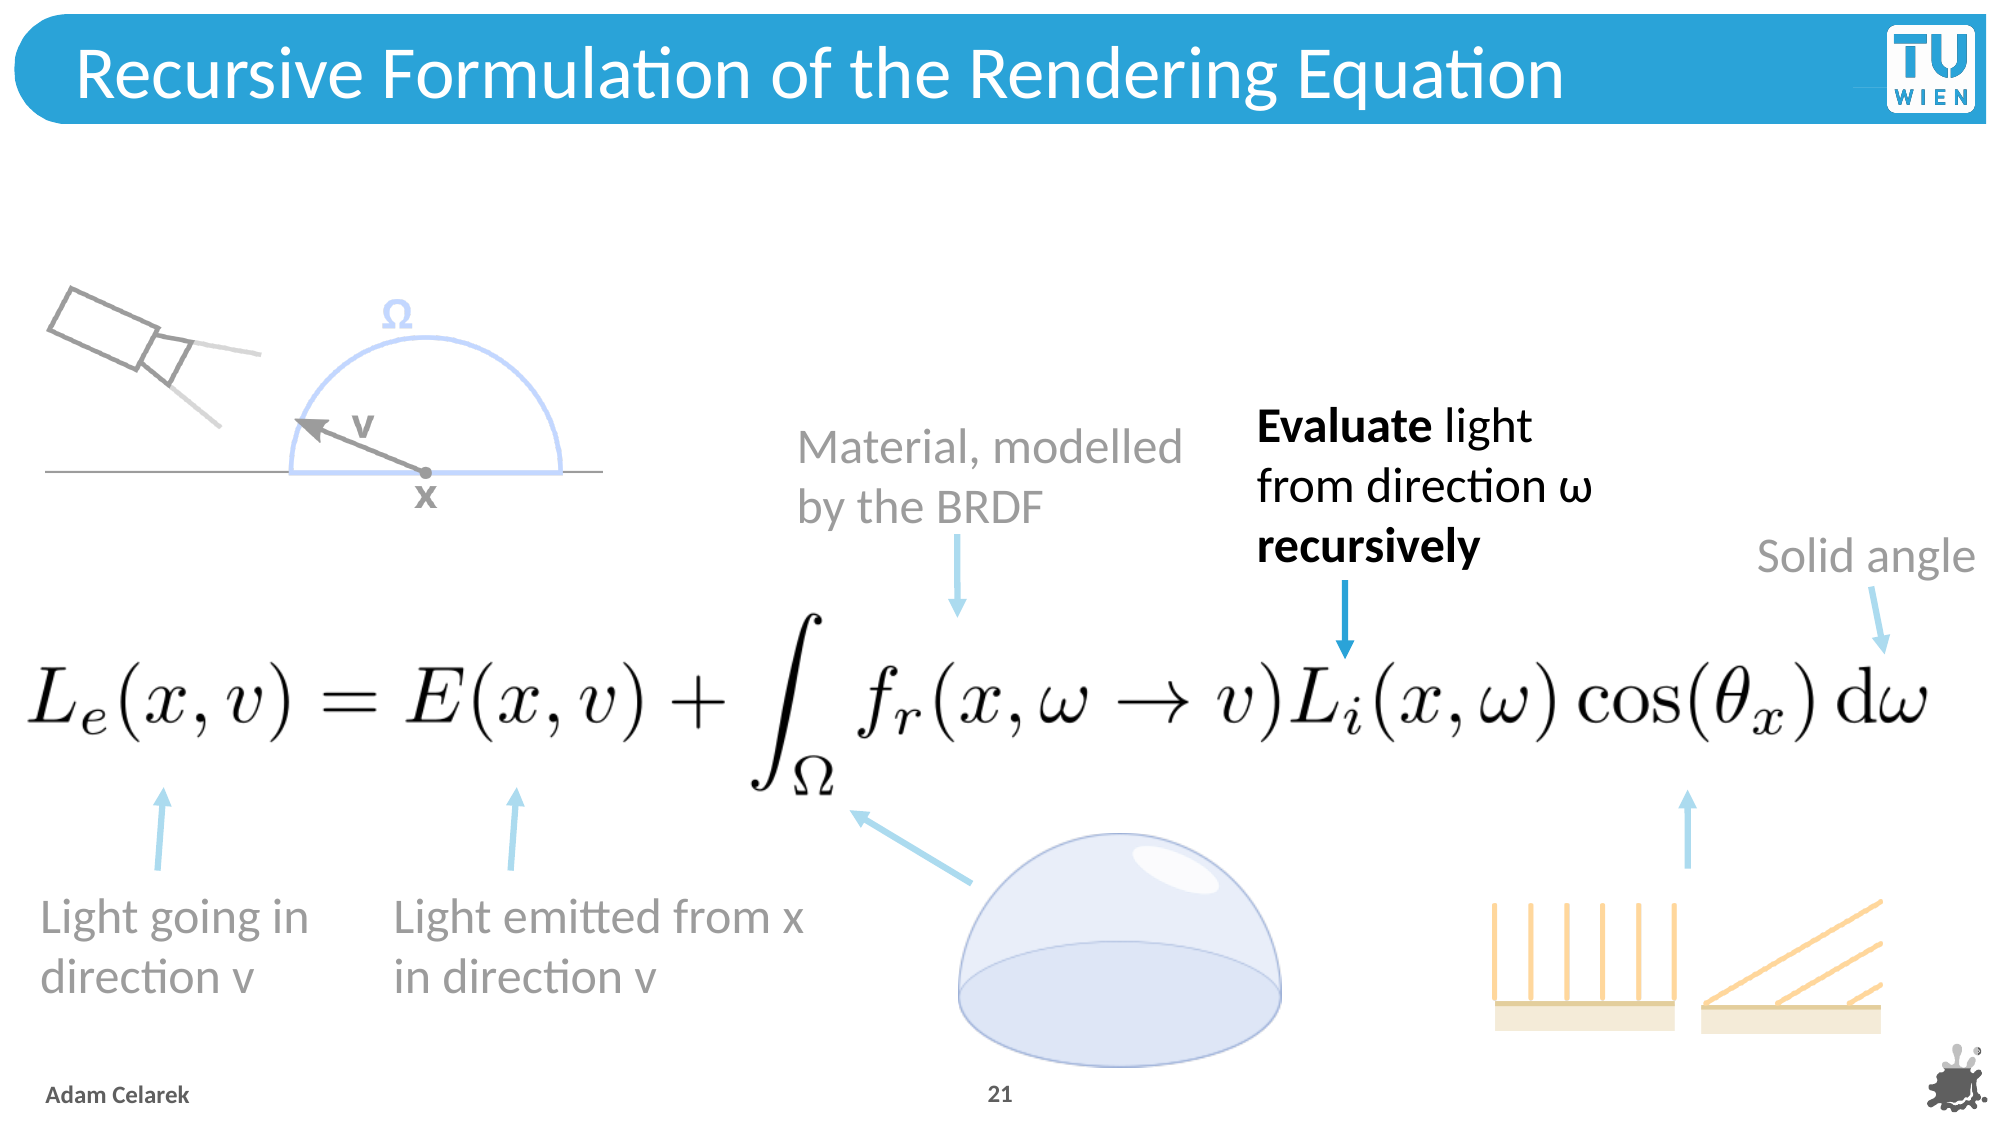

# Recursive Formulation of the Rendering Equation
Evaluate light from direction ω recursively
Material, modelled by the BRDF
Solid angle
Light going in direction v
Light emitted from x in direction v
Adam Celarek